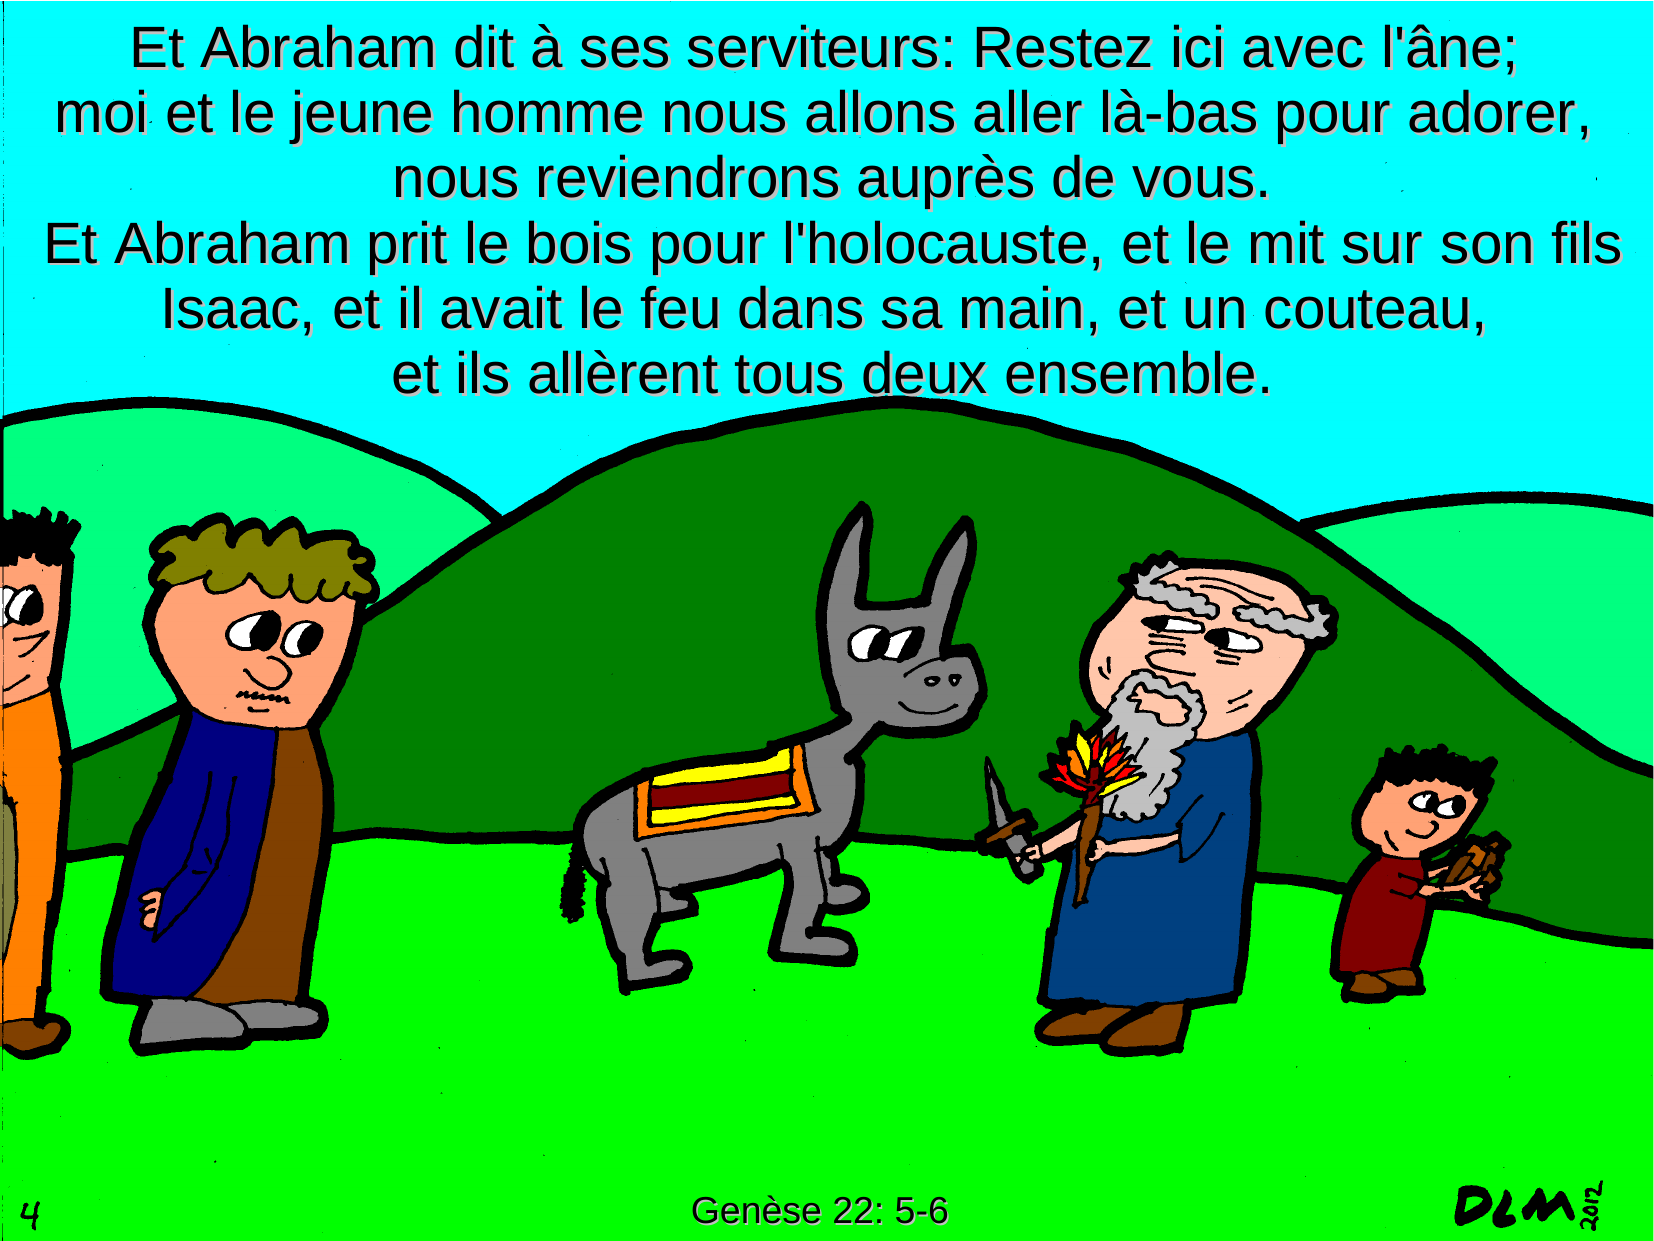

Et Abraham dit à ses serviteurs: Restez ici avec l'âne;
moi et le jeune homme nous allons aller là-bas pour adorer,
nous reviendrons auprès de vous.
Et Abraham prit le bois pour l'holocauste, et le mit sur ​​son fils Isaac, et il avait le feu dans sa main, et un couteau,
et ils allèrent tous deux ensemble.
Genèse 22: 5-6